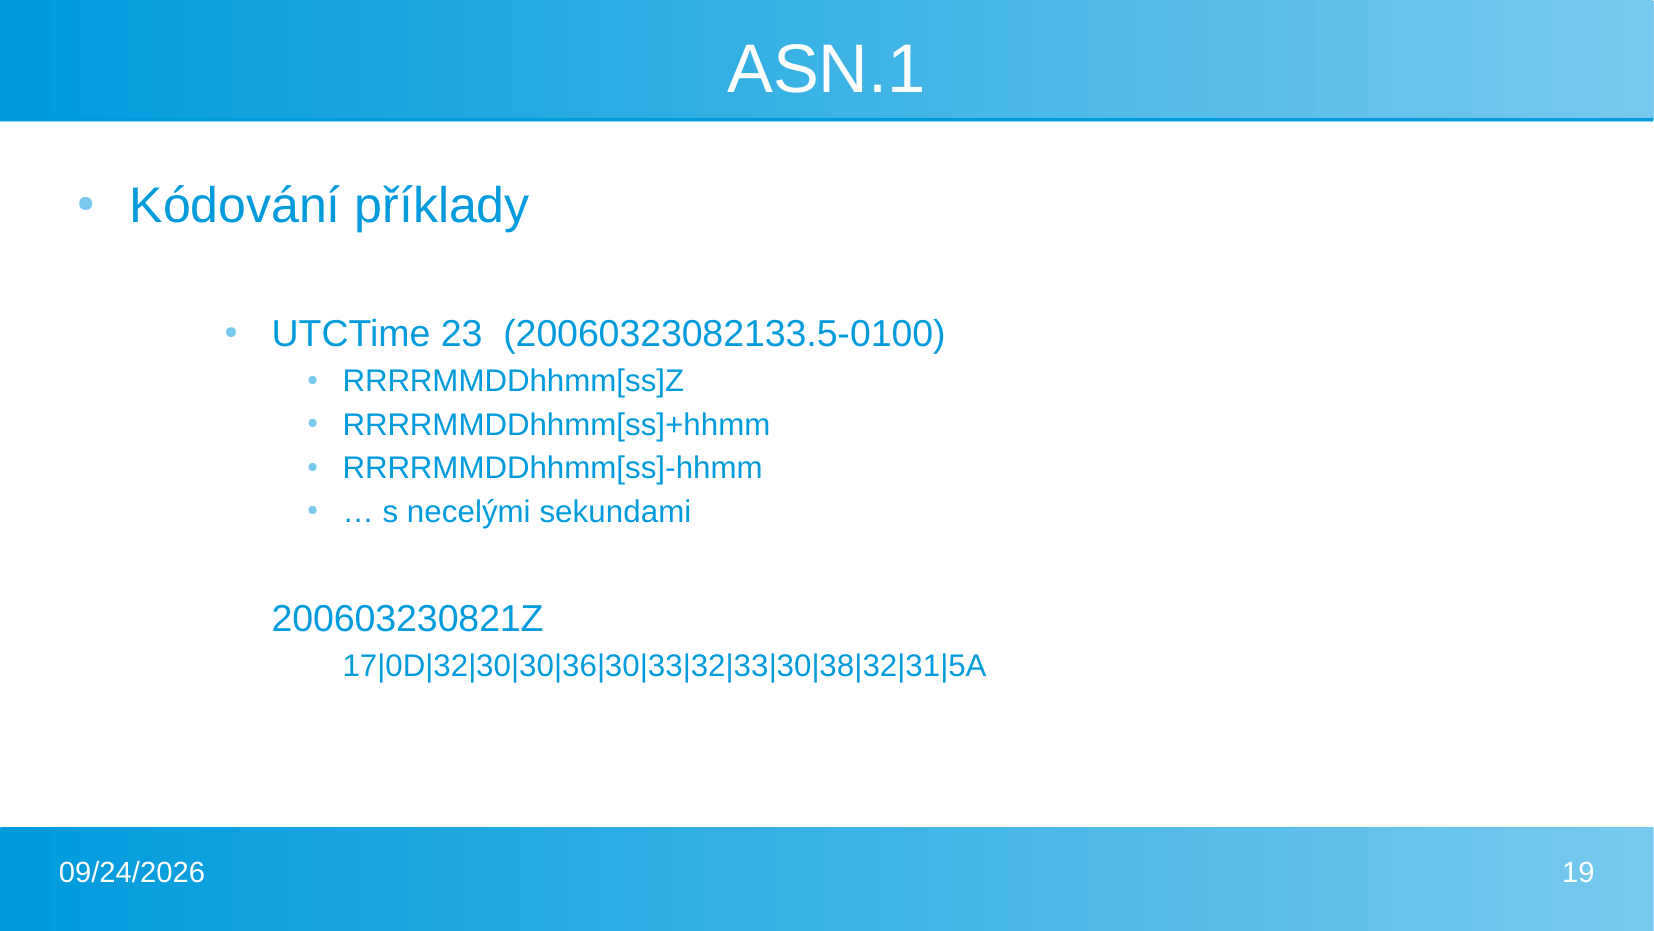

# ASN.1
Kódování příklady
UTCTime 23 (20060323082133.5-0100)
RRRRMMDDhhmm[ss]Z
RRRRMMDDhhmm[ss]+hhmm
RRRRMMDDhhmm[ss]-hhmm
… s necelými sekundami
200603230821Z
17|0D|32|30|30|36|30|33|32|33|30|38|32|31|5A
19